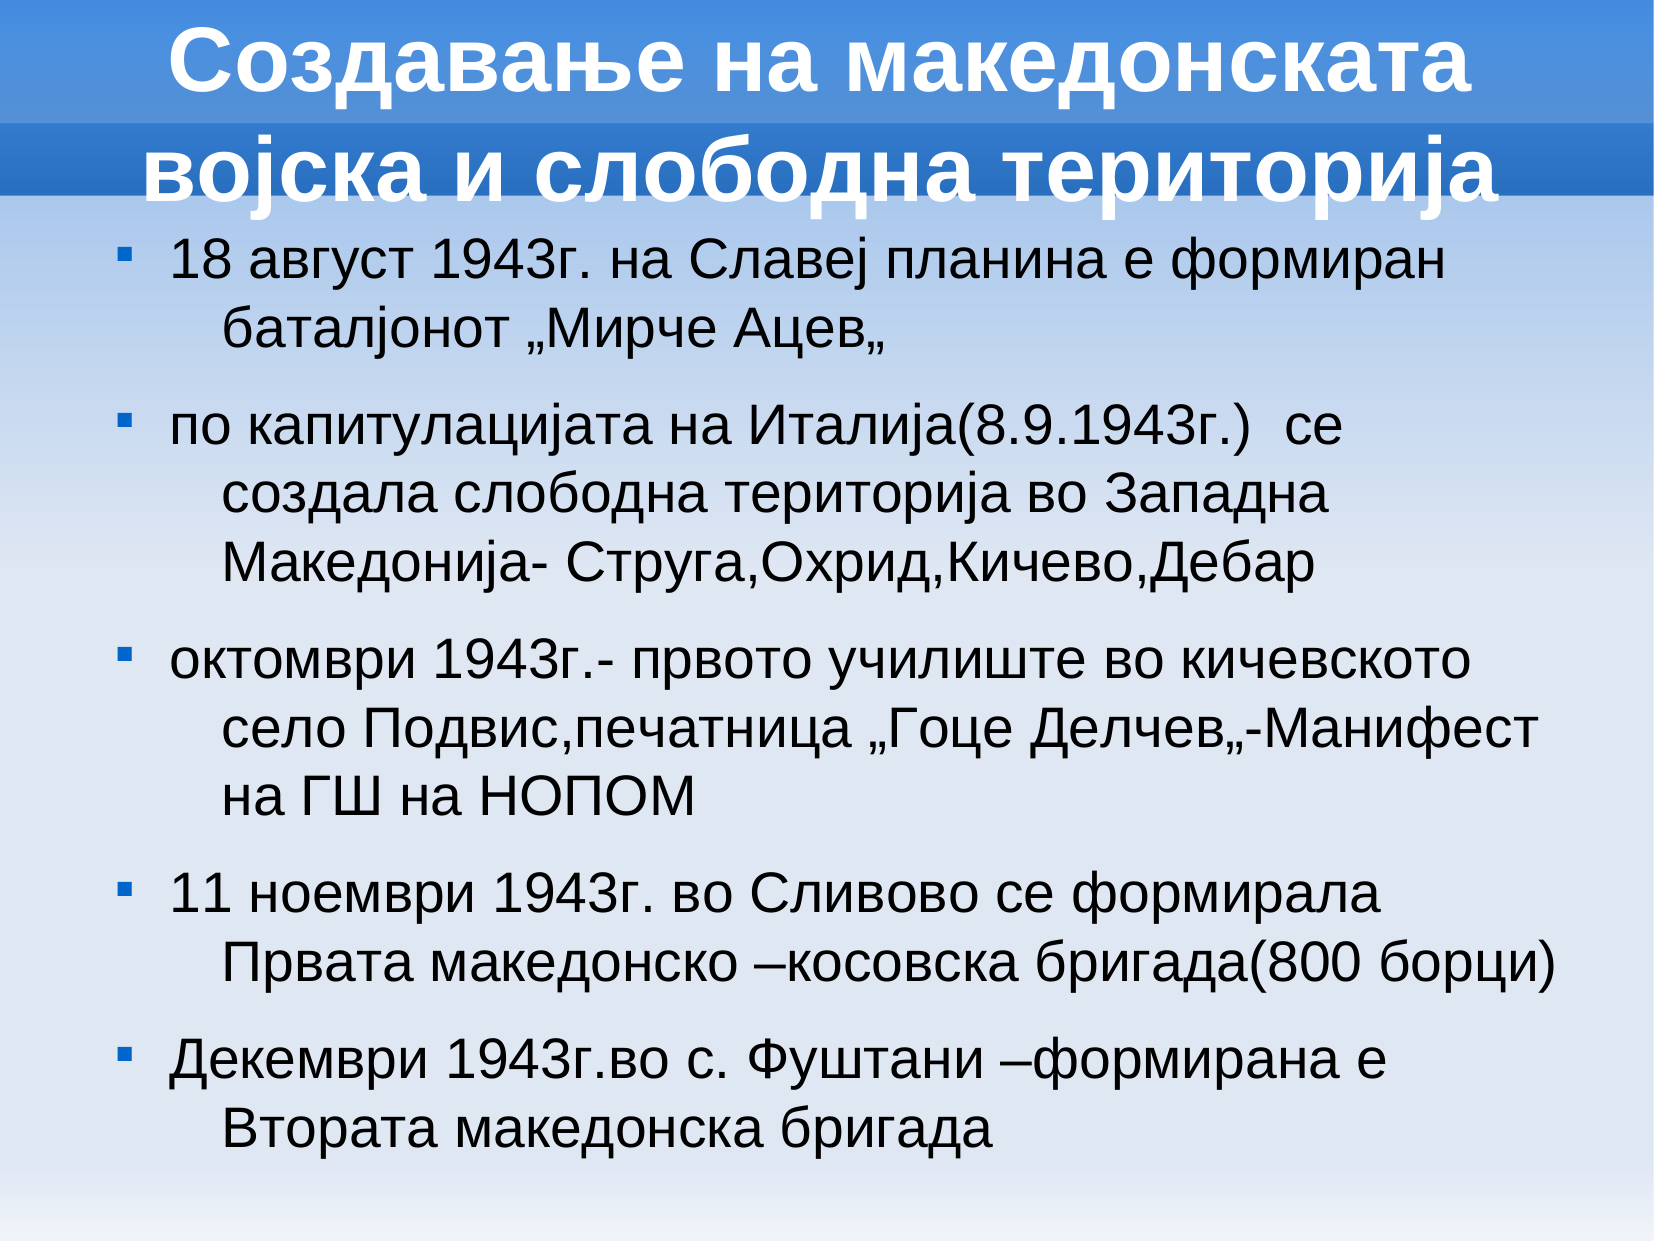

# Создавање на македонската војска и слободна територија
18 август 1943г. на Славеј планина е формиран баталјонот „Мирче Ацев„
по капитулацијата на Италија(8.9.1943г.) се создала слободна територија во Западна Македонија- Струга,Охрид,Кичево,Дебар
октомври 1943г.- првото училиште во кичевското село Подвис,печатница „Гоце Делчев„-Манифест на ГШ на НОПОМ
11 ноември 1943г. во Сливово се формирала Првата македонско –косовска бригада(800 борци)
Декември 1943г.во с. Фуштани –формирана е Втората македонска бригада